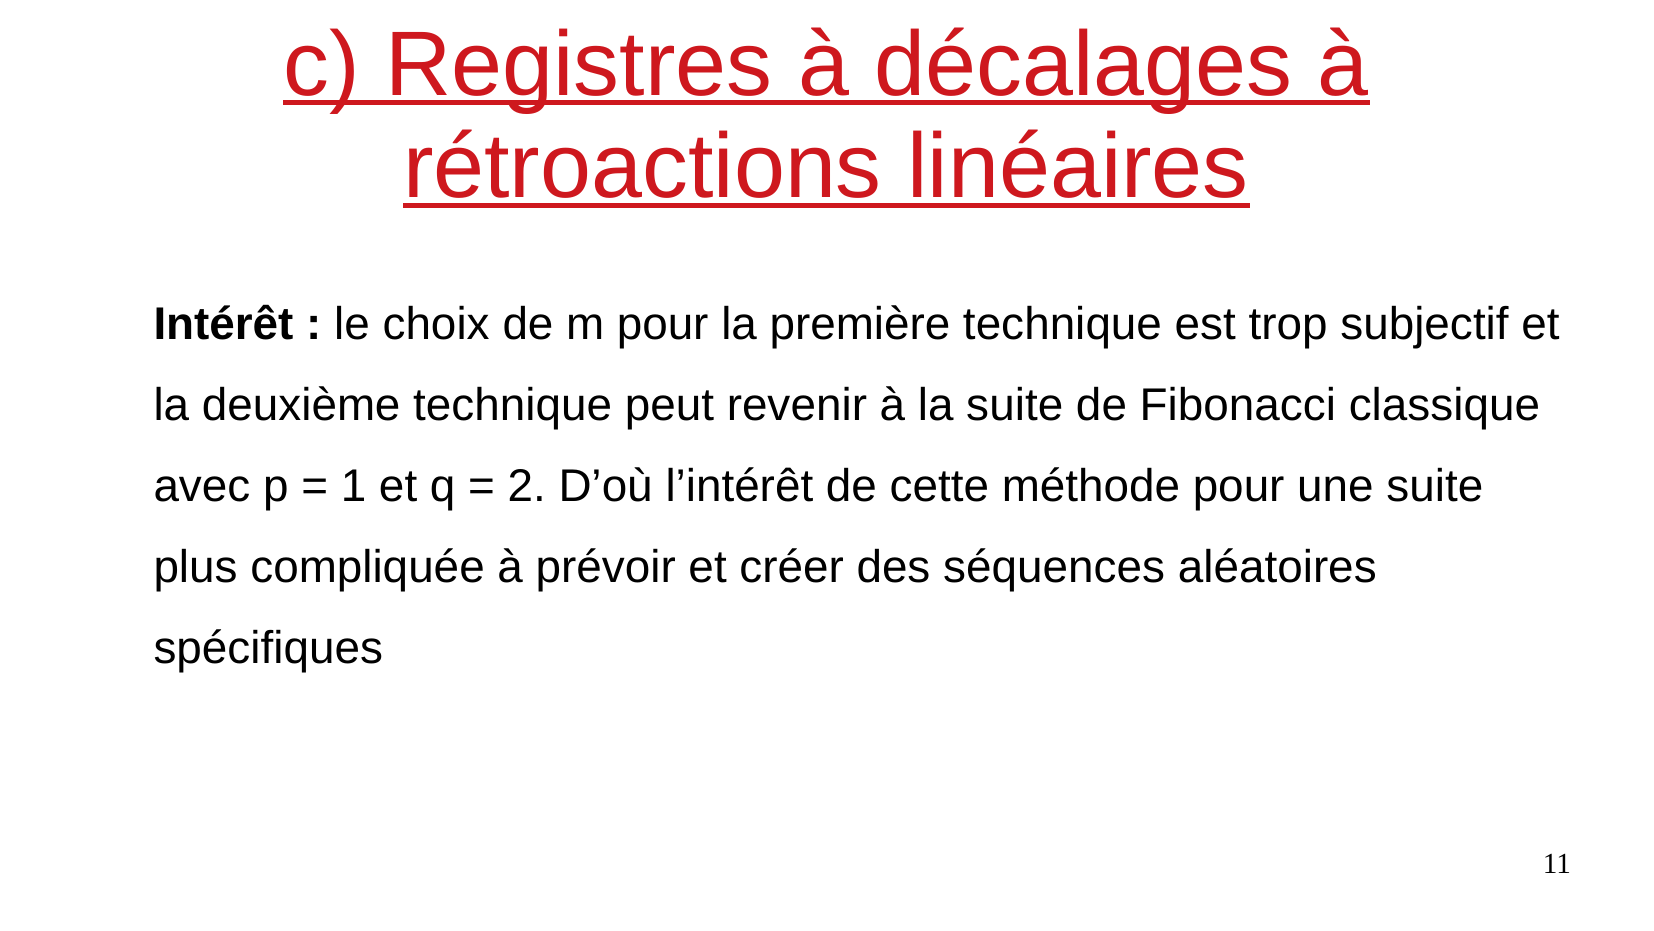

# c) Registres à décalages à rétroactions linéaires
Intérêt : le choix de m pour la première technique est trop subjectif et
la deuxième technique peut revenir à la suite de Fibonacci classique
avec p = 1 et q = 2. D’où l’intérêt de cette méthode pour une suite
plus compliquée à prévoir et créer des séquences aléatoires
spécifiques
11